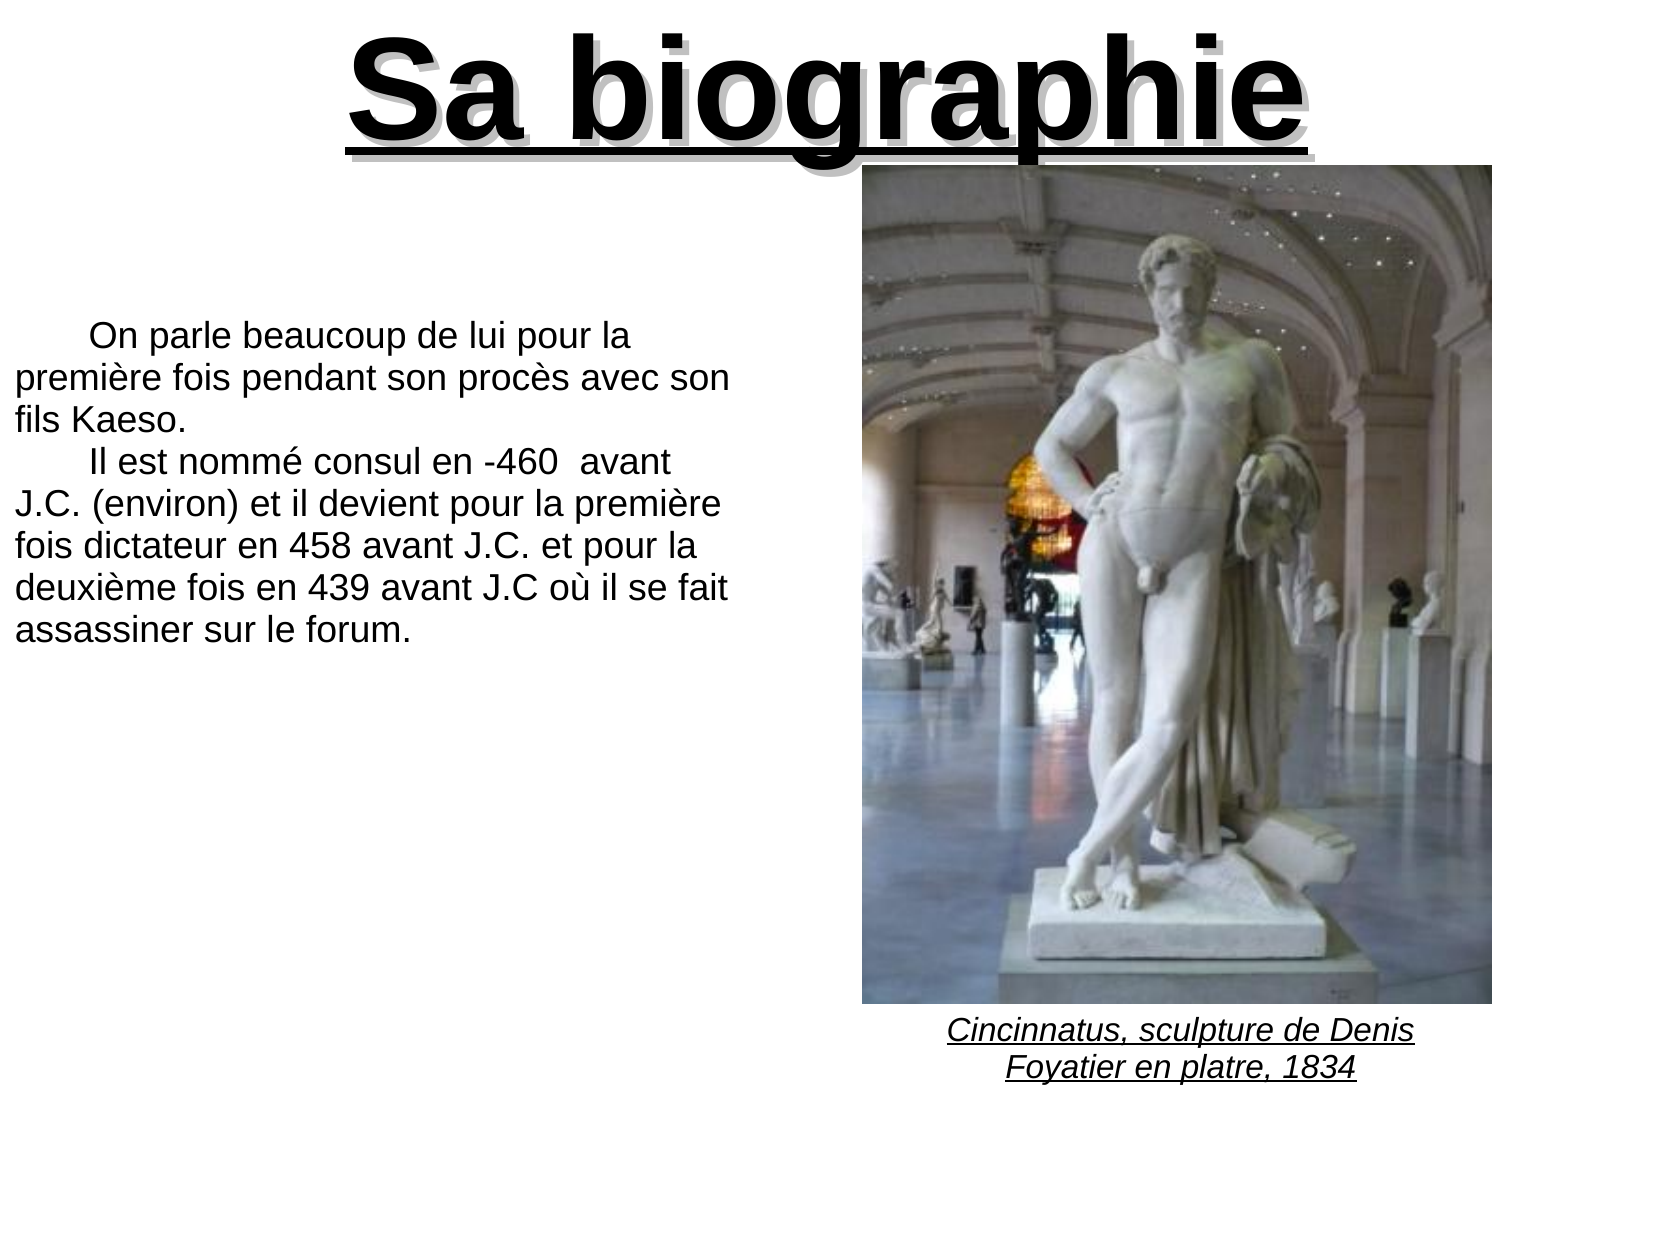

Sa biographie
	On parle beaucoup de lui pour la première fois pendant son procès avec son fils Kaeso.
	Il est nommé consul en -460 avant J.C. (environ) et il devient pour la première fois dictateur en 458 avant J.C. et pour la deuxième fois en 439 avant J.C où il se fait assassiner sur le forum.
Cincinnatus, sculpture de Denis Foyatier en platre, 1834